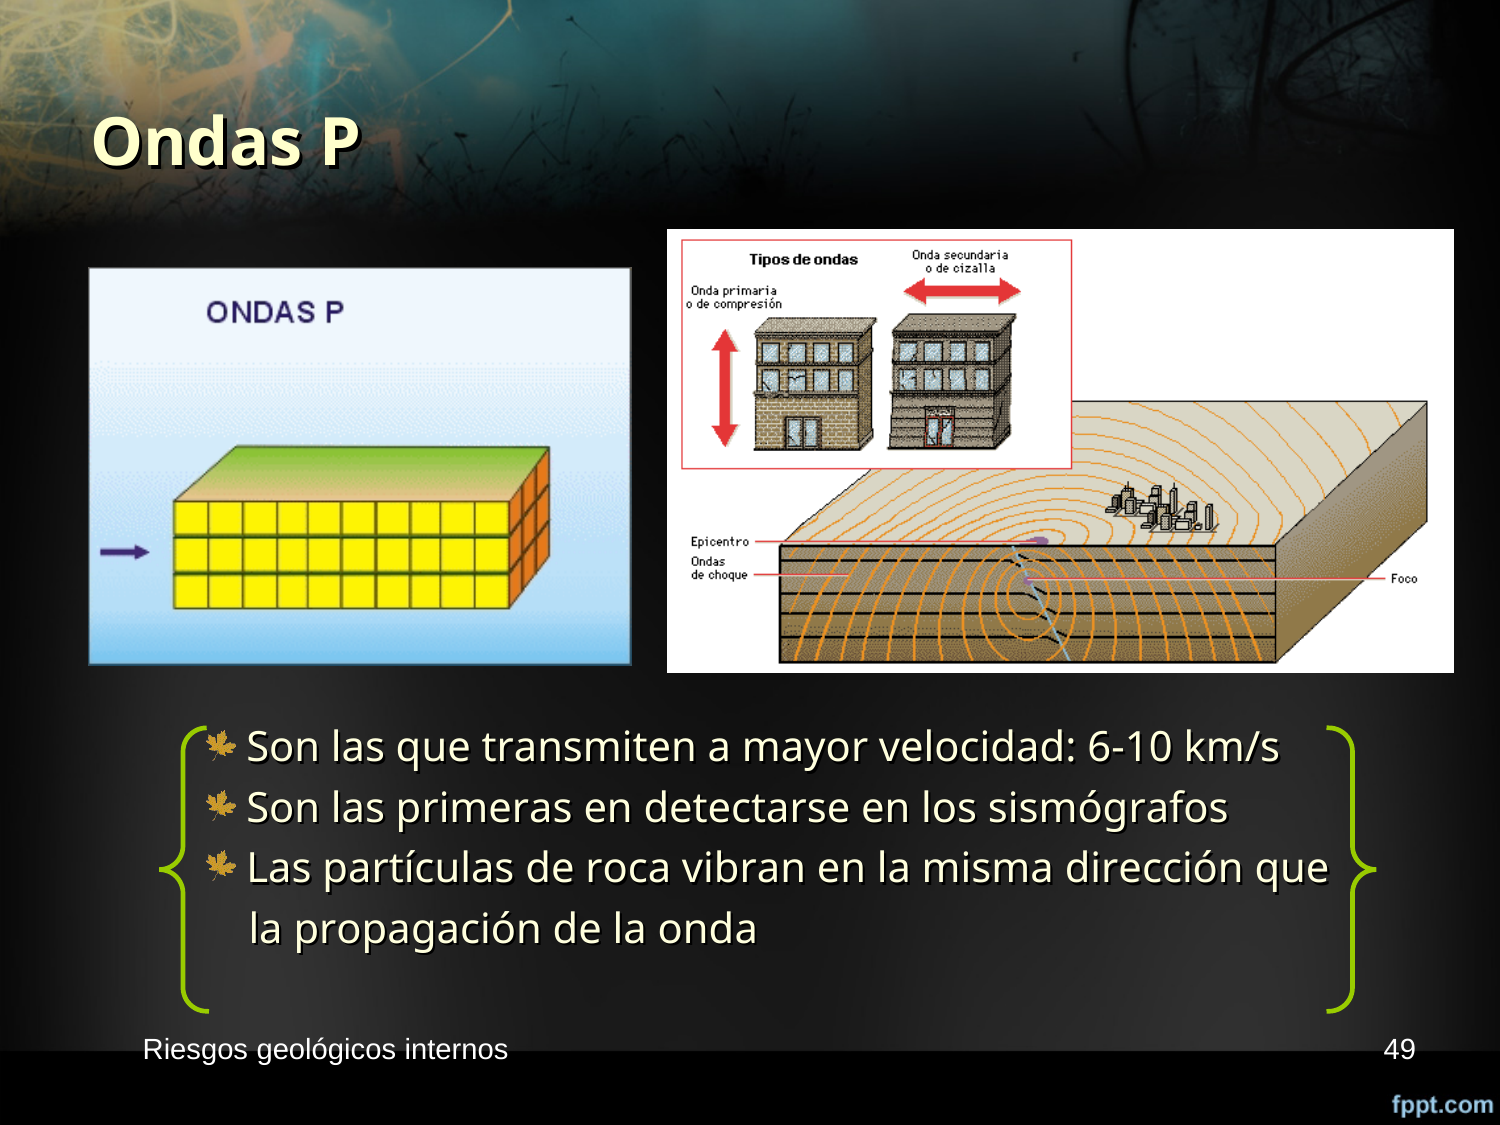

# Ondas P
 Son las que transmiten a mayor velocidad: 6-10 km/s
 Son las primeras en detectarse en los sismógrafos
 Las partículas de roca vibran en la misma dirección que
 la propagación de la onda
Riesgos geológicos internos